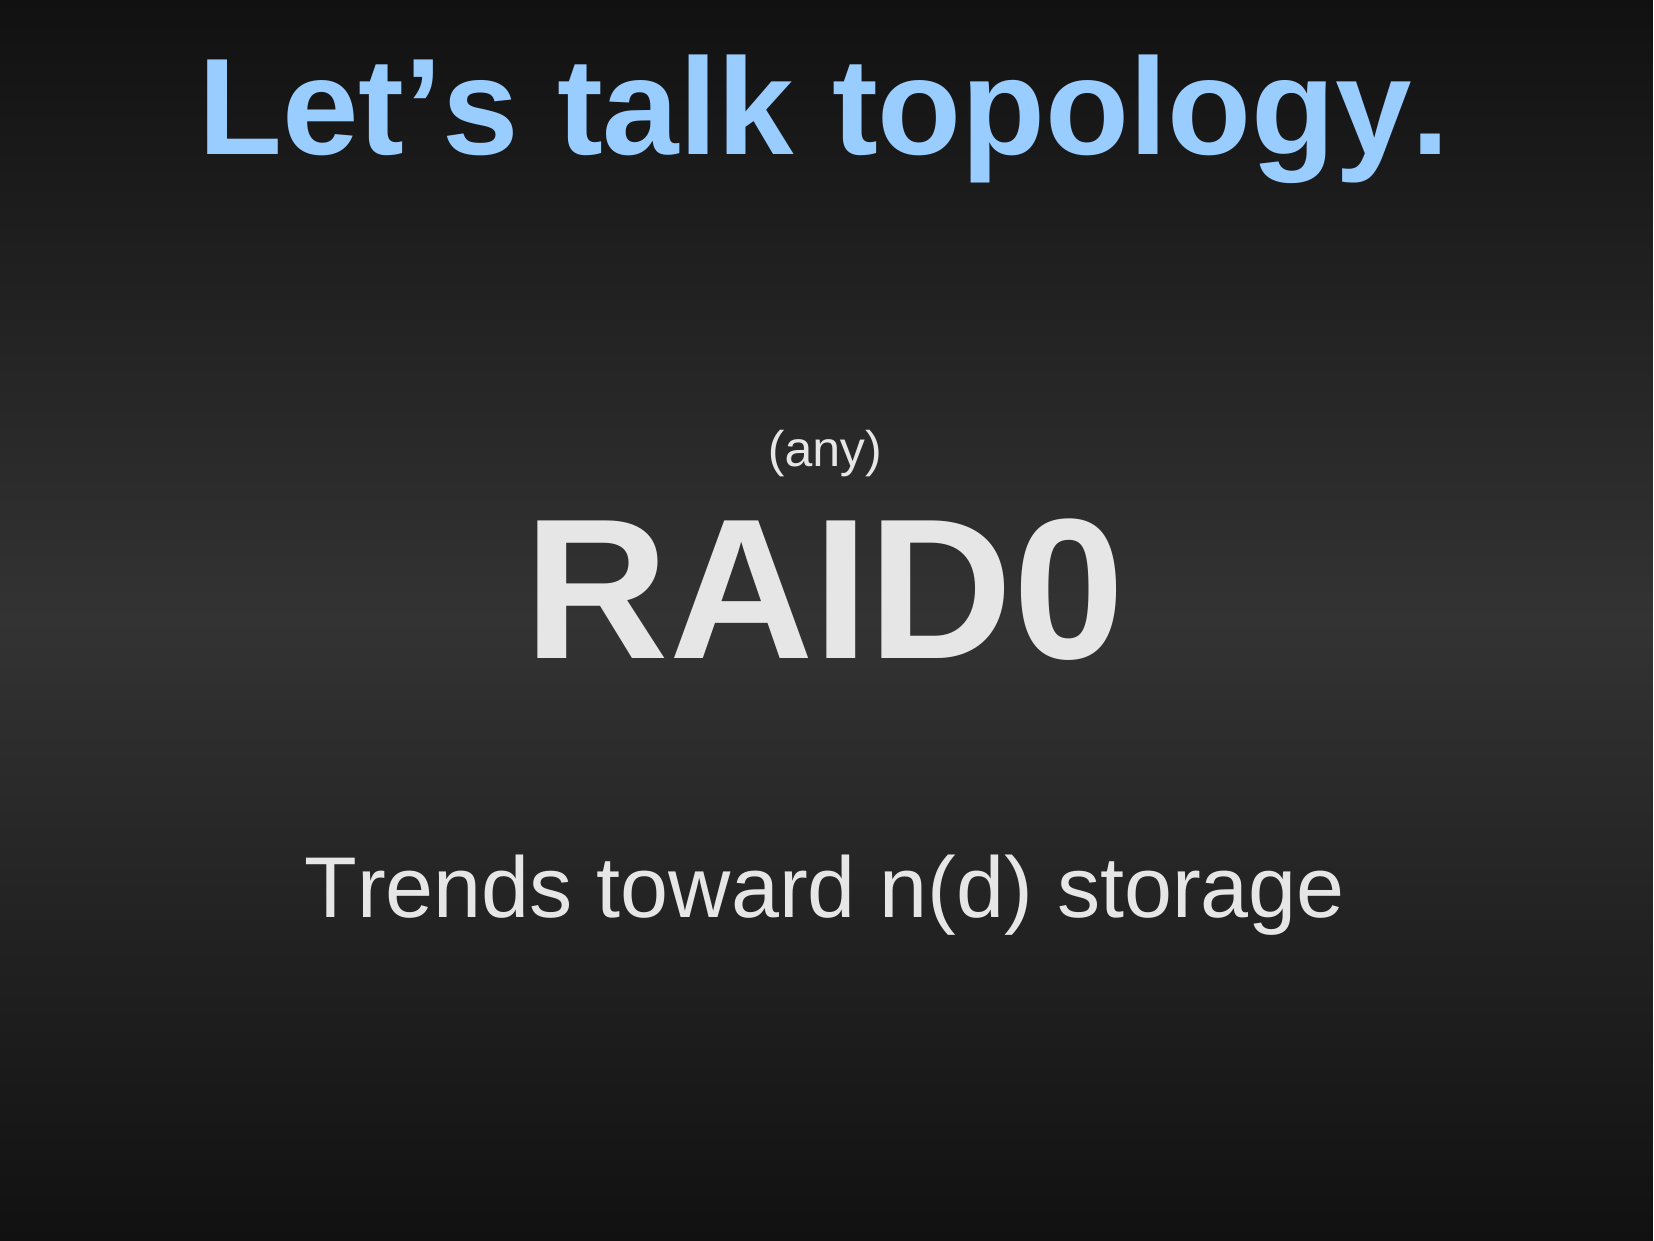

# Let’s talk topology.
(any)
RAID0
Trends toward n(d) storage